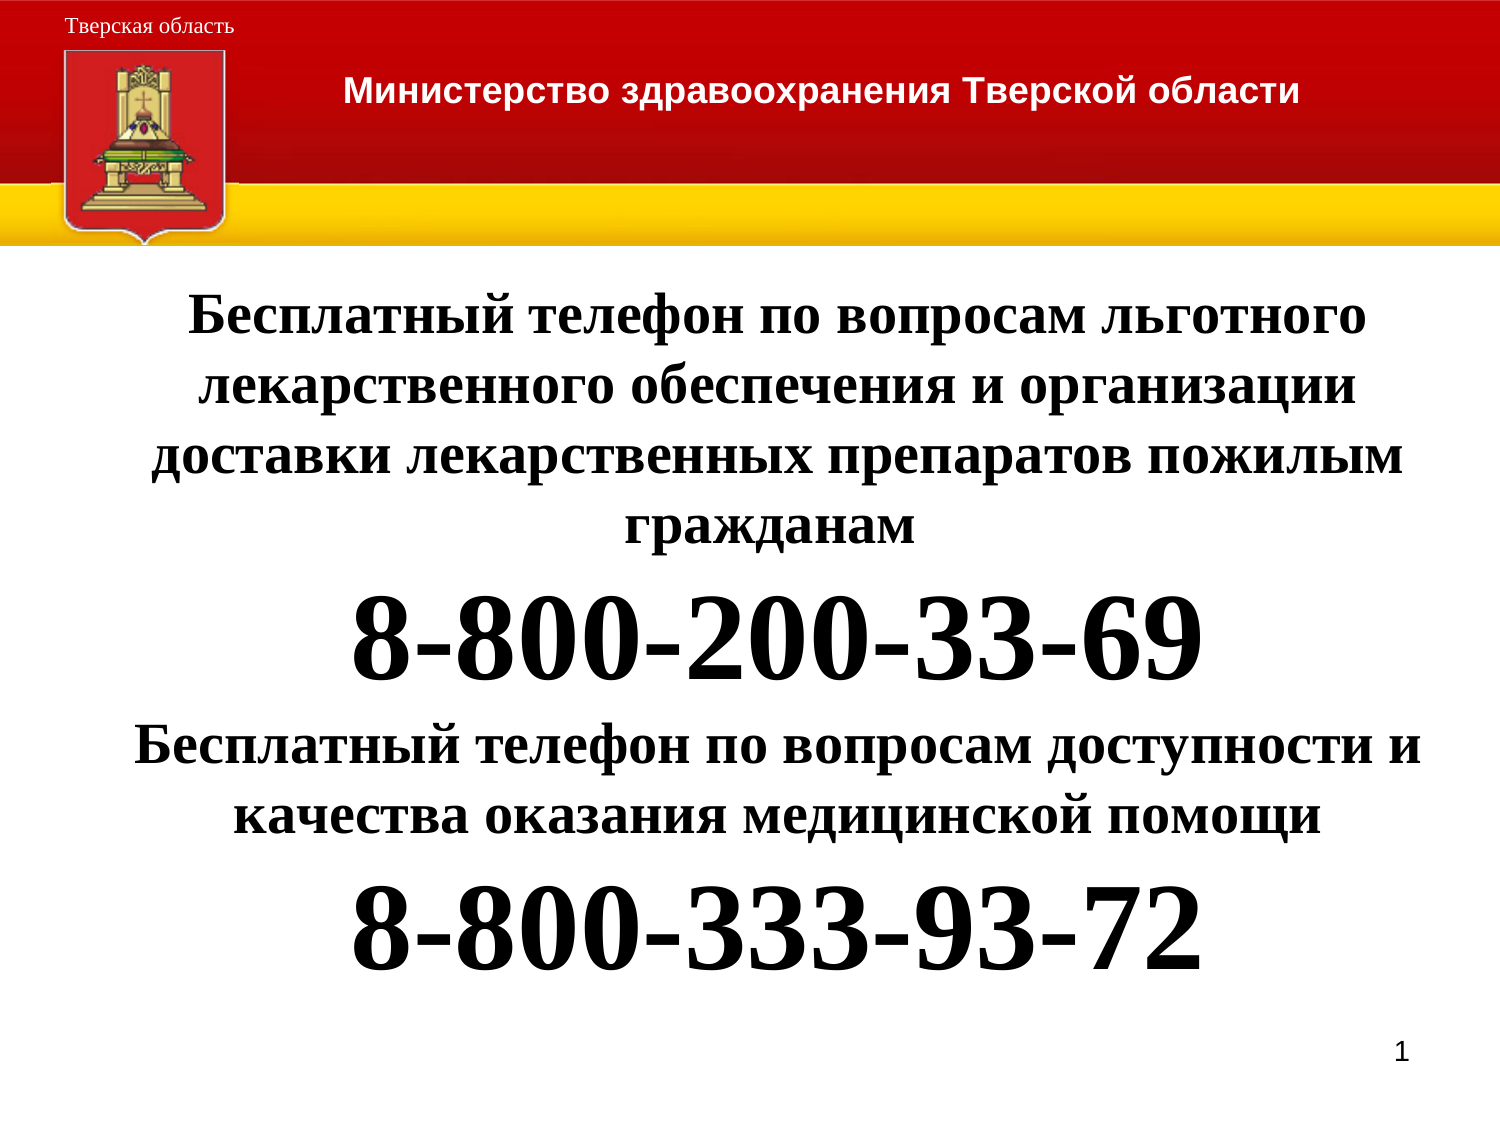

Тверская область
Администрация Тверской области
Министерство здравоохранения Тверской области
Бесплатный телефон по вопросам льготного лекарственного обеспечения и организации доставки лекарственных препаратов пожилым гражданам
8-800-200-33-69
Бесплатный телефон по вопросам доступности и качества оказания медицинской помощи
8-800-333-93-72